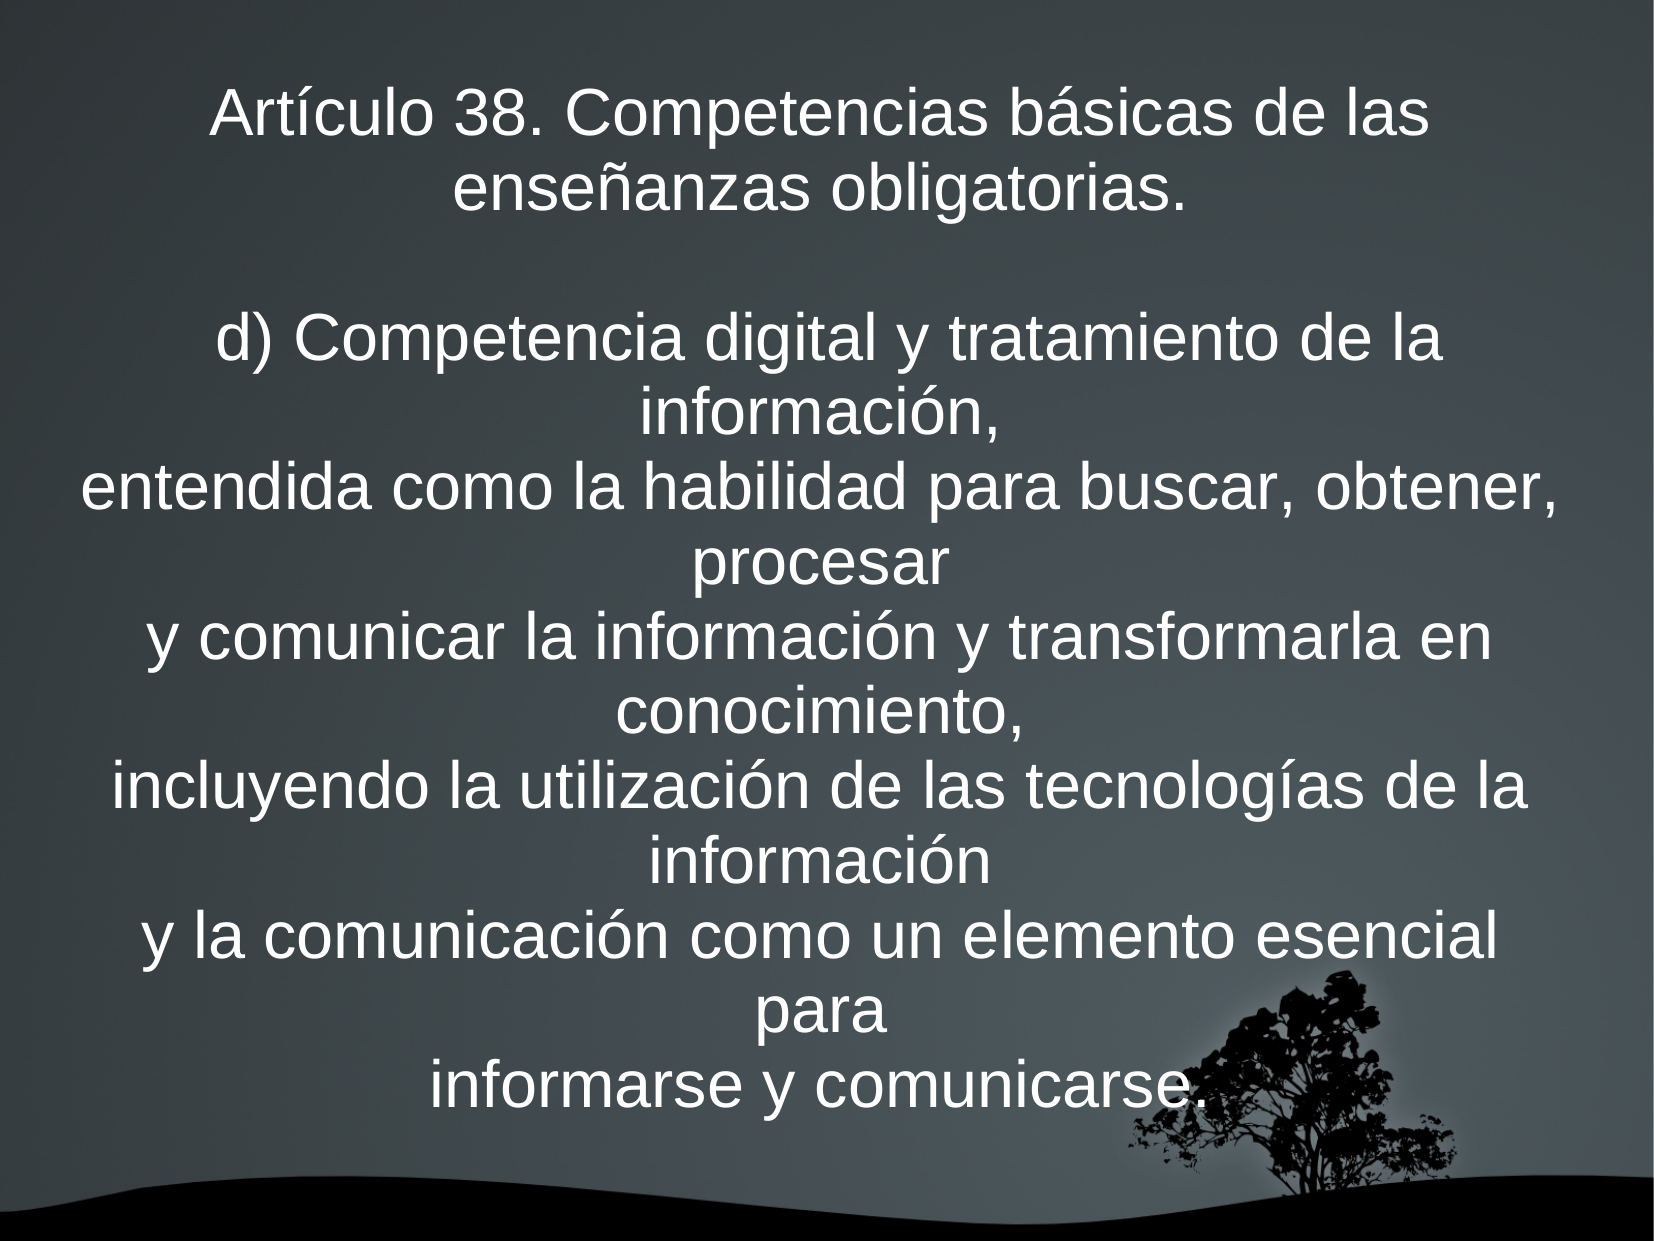

# Artículo 38. Competencias básicas de las enseñanzas obligatorias.
 d) Competencia digital y tratamiento de la información,
entendida como la habilidad para buscar, obtener, procesar
y comunicar la información y transformarla en conocimiento,
incluyendo la utilización de las tecnologías de la información
y la comunicación como un elemento esencial para
informarse y comunicarse.